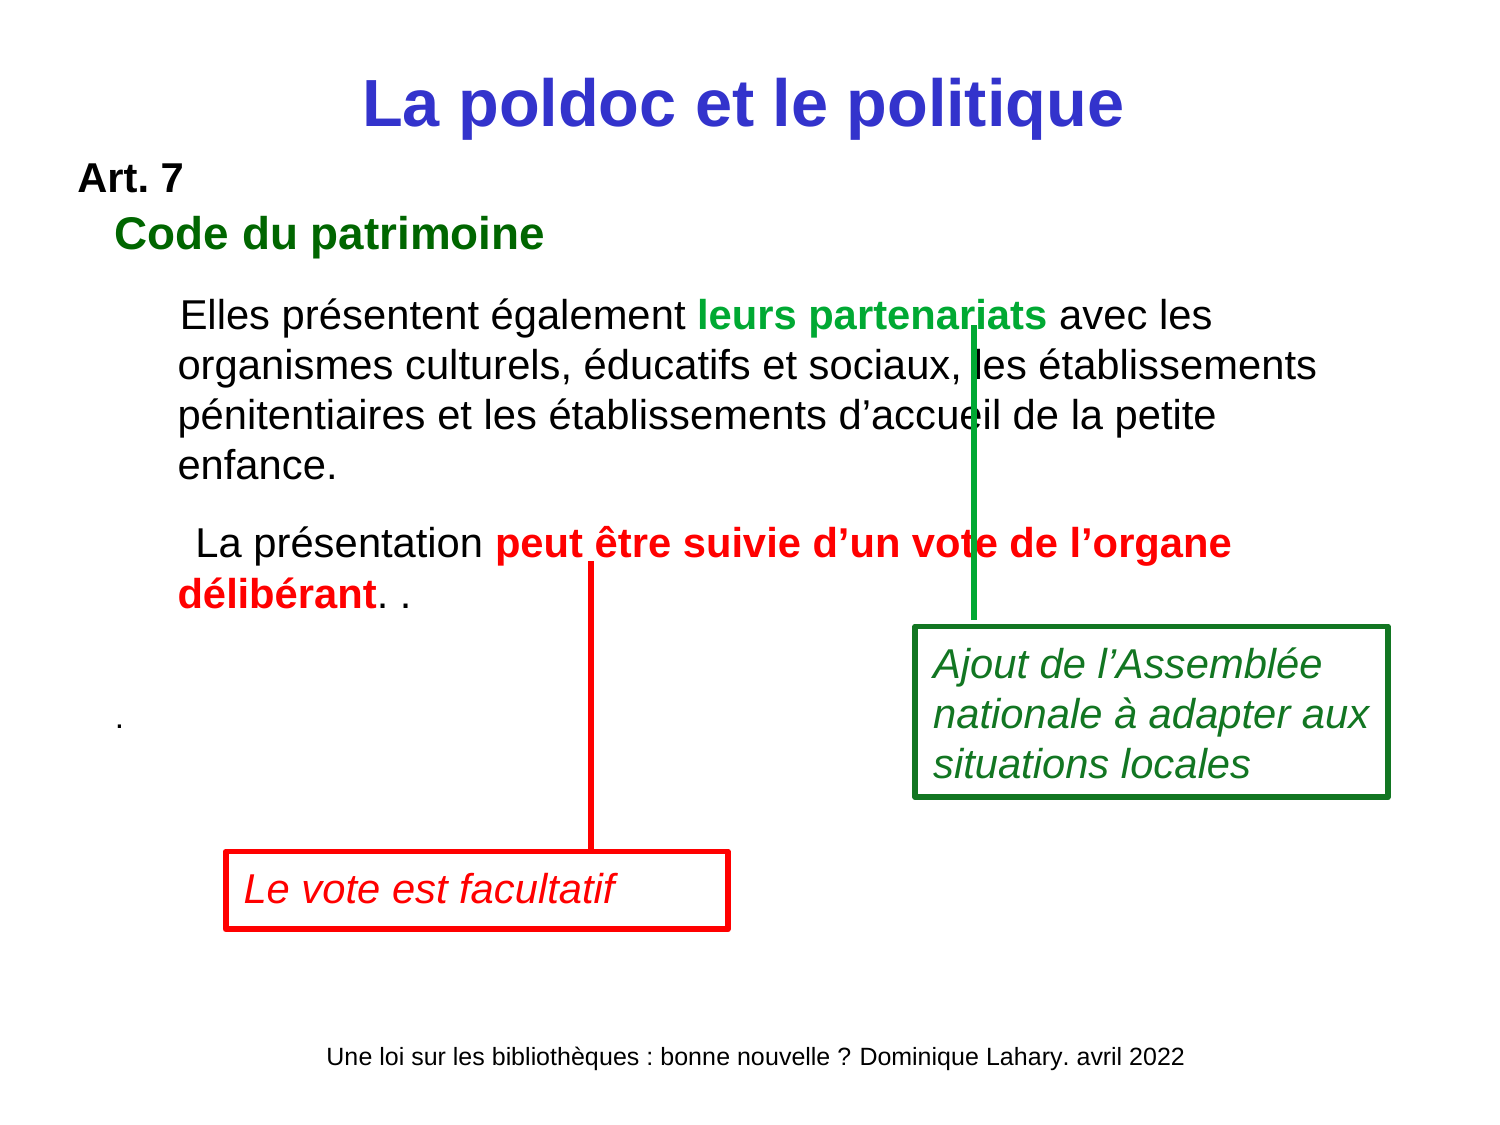

La poldoc et le politique
Art. 7
Code du patrimoine
 Elles présentent également leurs partenariats avec les organismes culturels, éducatifs et sociaux, les établissements pénitentiaires et les établissements d’accueil de la petite enfance.
 La présentation peut être suivie d’un vote de l’organe délibérant. .
.
Ajout de l’Assemblée nationale à adapter aux situations locales
Le vote est facultatif
Une loi sur les bibliothèques : bonne nouvelle ? Dominique Lahary. avril 2022